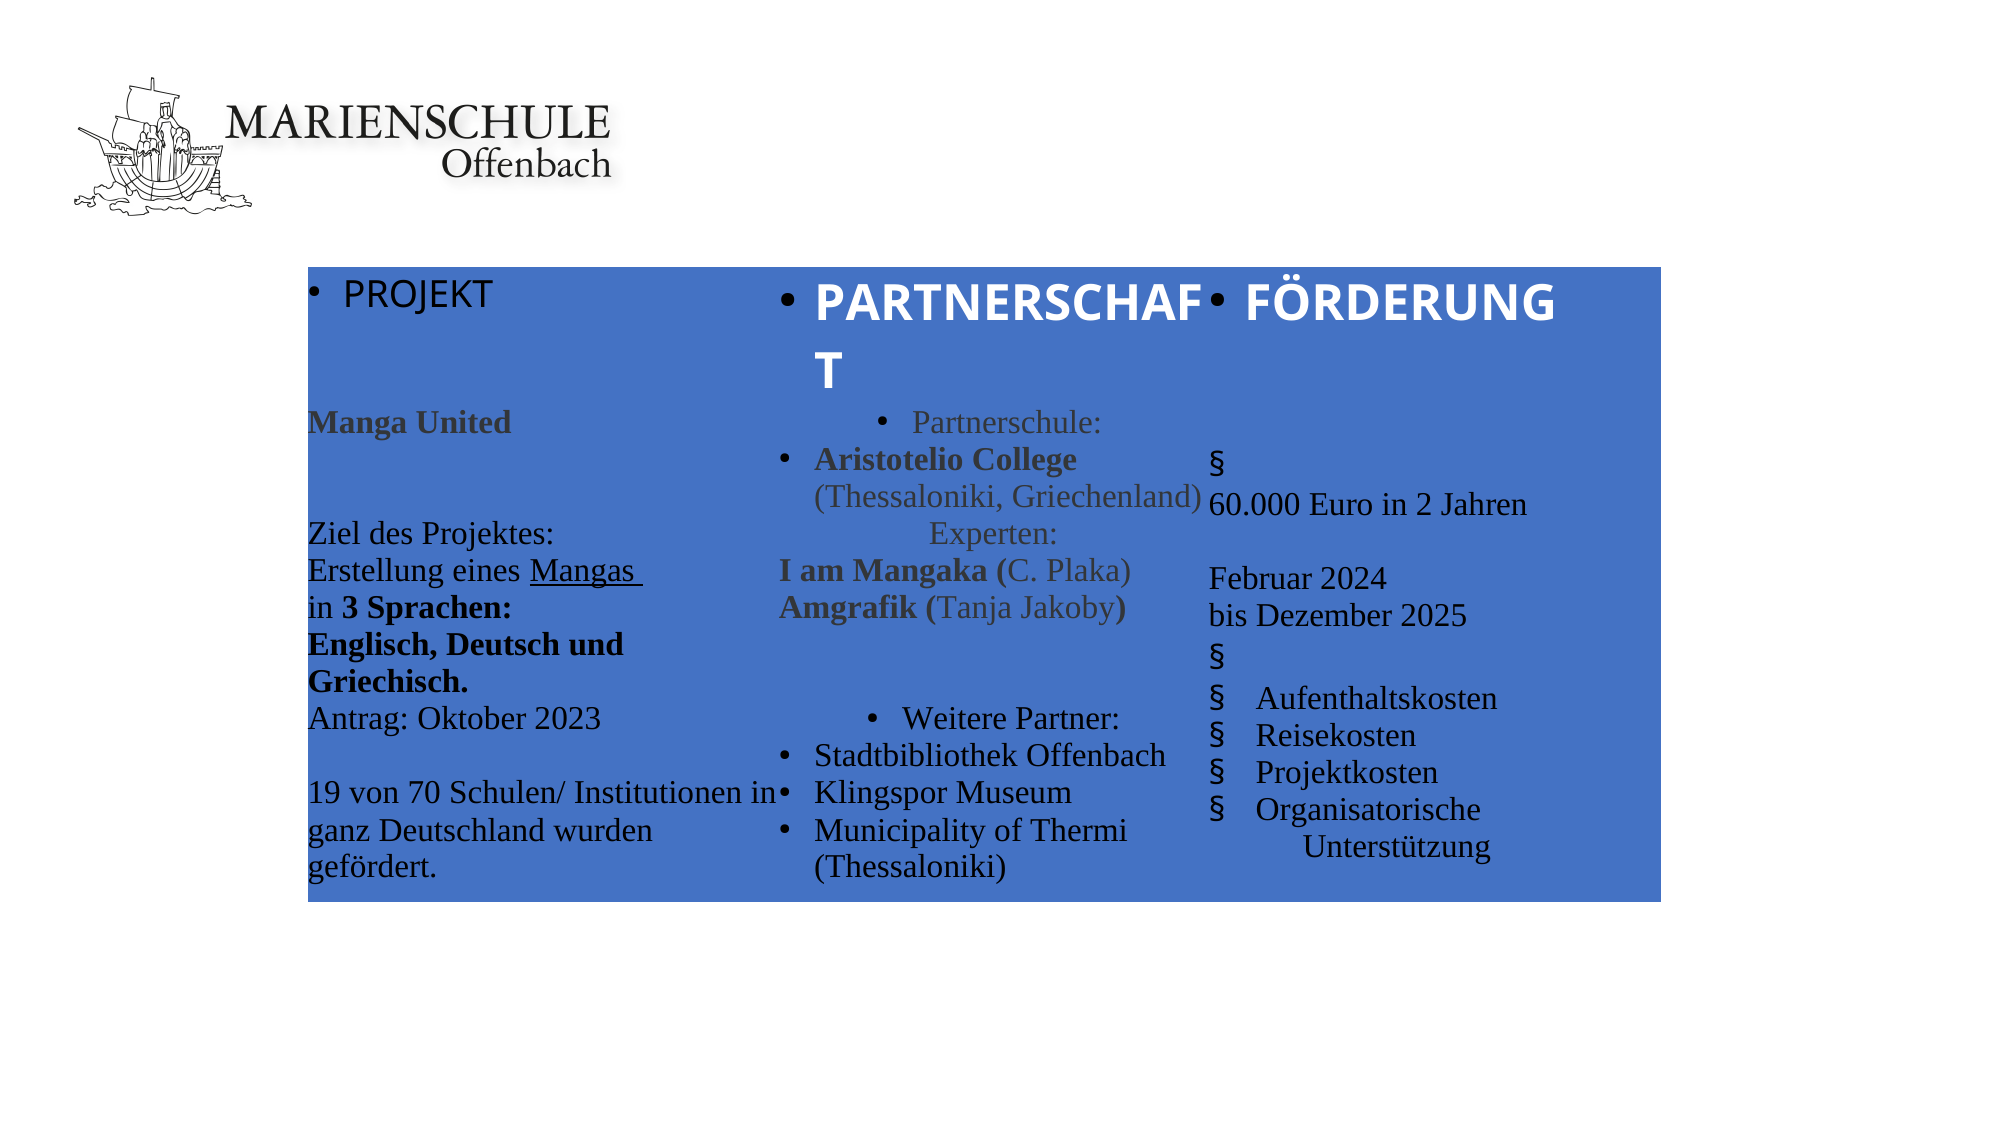

| PROJEKT | PARTNERSCHAFT | FÖRDERUNG |
| --- | --- | --- |
| Manga United | Partnerschule: Aristotelio College (Thessaloniki, Griechenland) | 60.000 Euro in 2 Jahren Februar 2024 bis Dezember 2025 Aufenthaltskosten Reisekosten Projektkosten Organisatorische Unterstützung |
| Ziel des Projektes: Erstellung eines Mangas in 3 Sprachen: Englisch, Deutsch und Griechisch. | Experten: I am Mangaka (C. Plaka) Amgrafik (Tanja Jakoby) | |
| Antrag: Oktober 2023 19 von 70 Schulen/ Institutionen in ganz Deutschland wurden gefördert. | Weitere Partner: Stadtbibliothek Offenbach Klingspor Museum Municipality of Thermi (Thessaloniki) | |